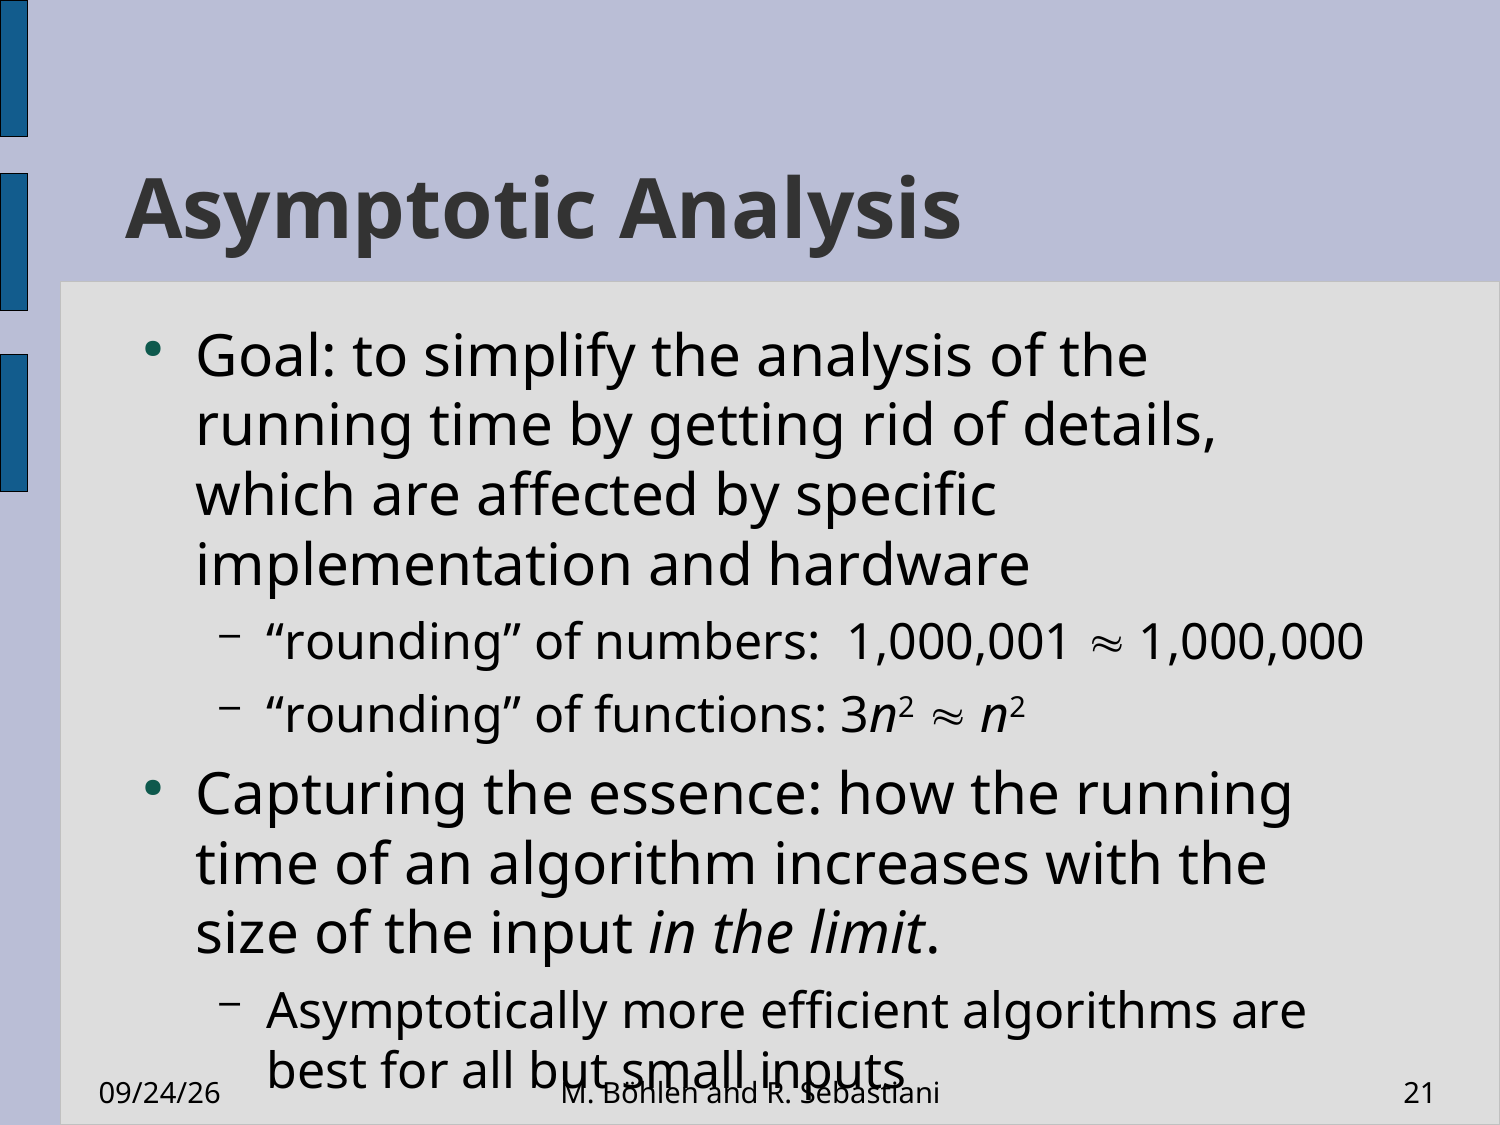

# Asymptotic Analysis
Goal: to simplify the analysis of the running time by getting rid of details, which are affected by specific implementation and hardware
“rounding” of numbers: 1,000,001  1,000,000
“rounding” of functions: 3n2  n2
Capturing the essence: how the running time of an algorithm increases with the size of the input in the limit.
Asymptotically more efficient algorithms are best for all but small inputs
M. Böhlen and R. Sebastiani
21